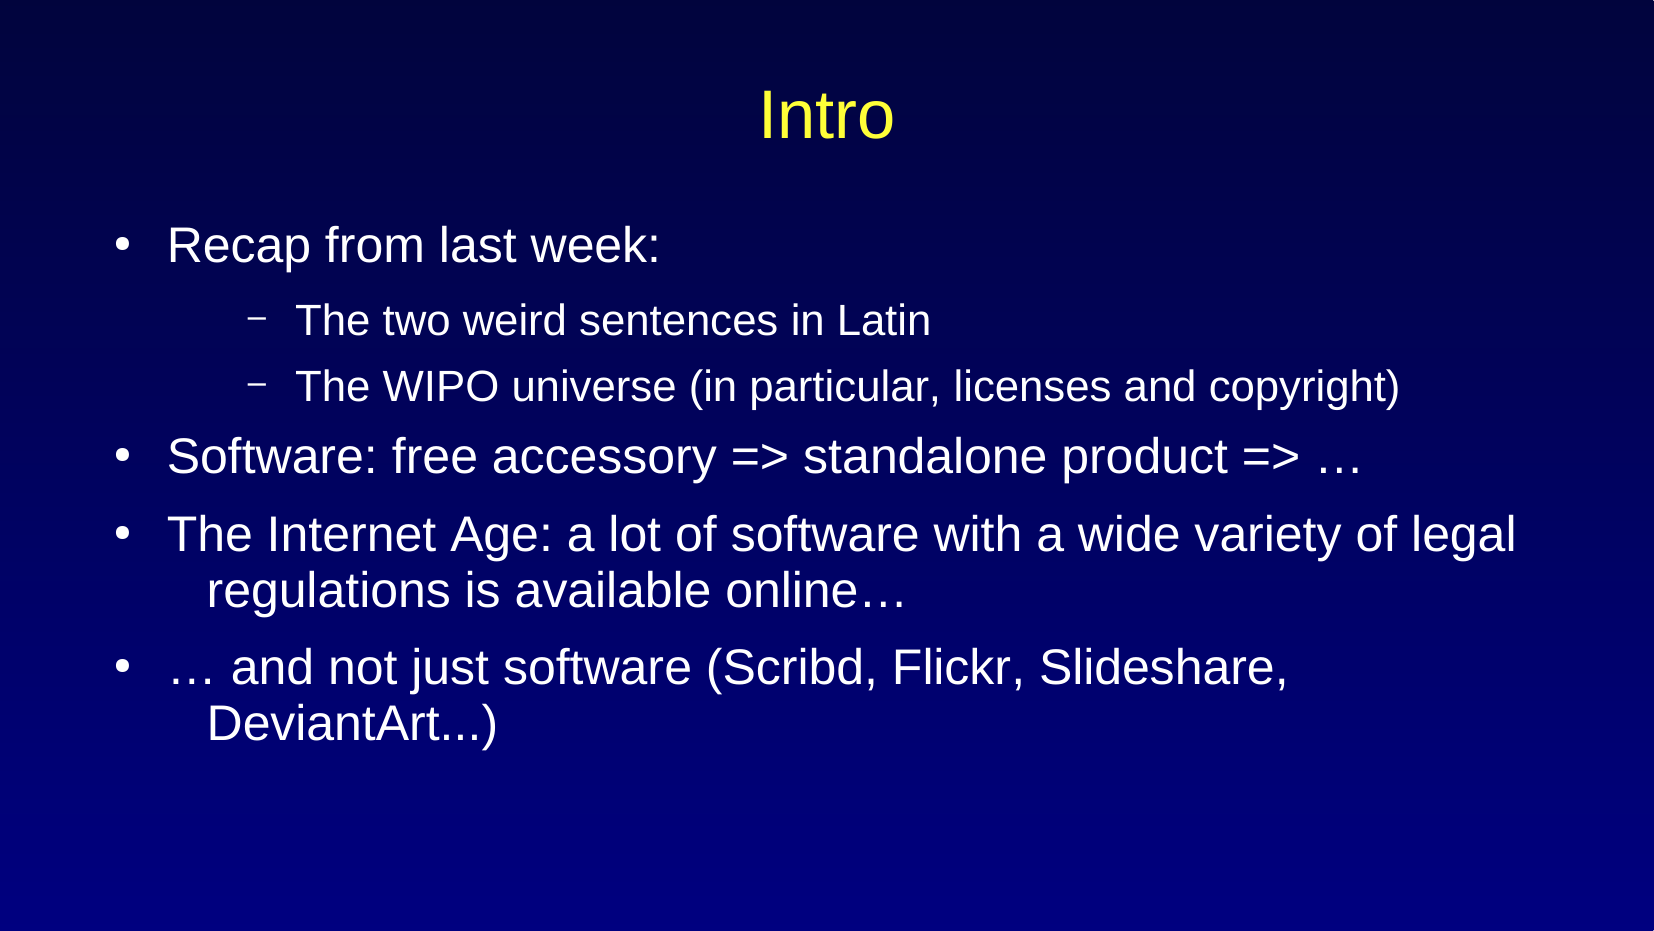

# Intro
Recap from last week:
The two weird sentences in Latin
The WIPO universe (in particular, licenses and copyright)
Software: free accessory => standalone product => …
The Internet Age: a lot of software with a wide variety of legal regulations is available online…
… and not just software (Scribd, Flickr, Slideshare, DeviantArt...)